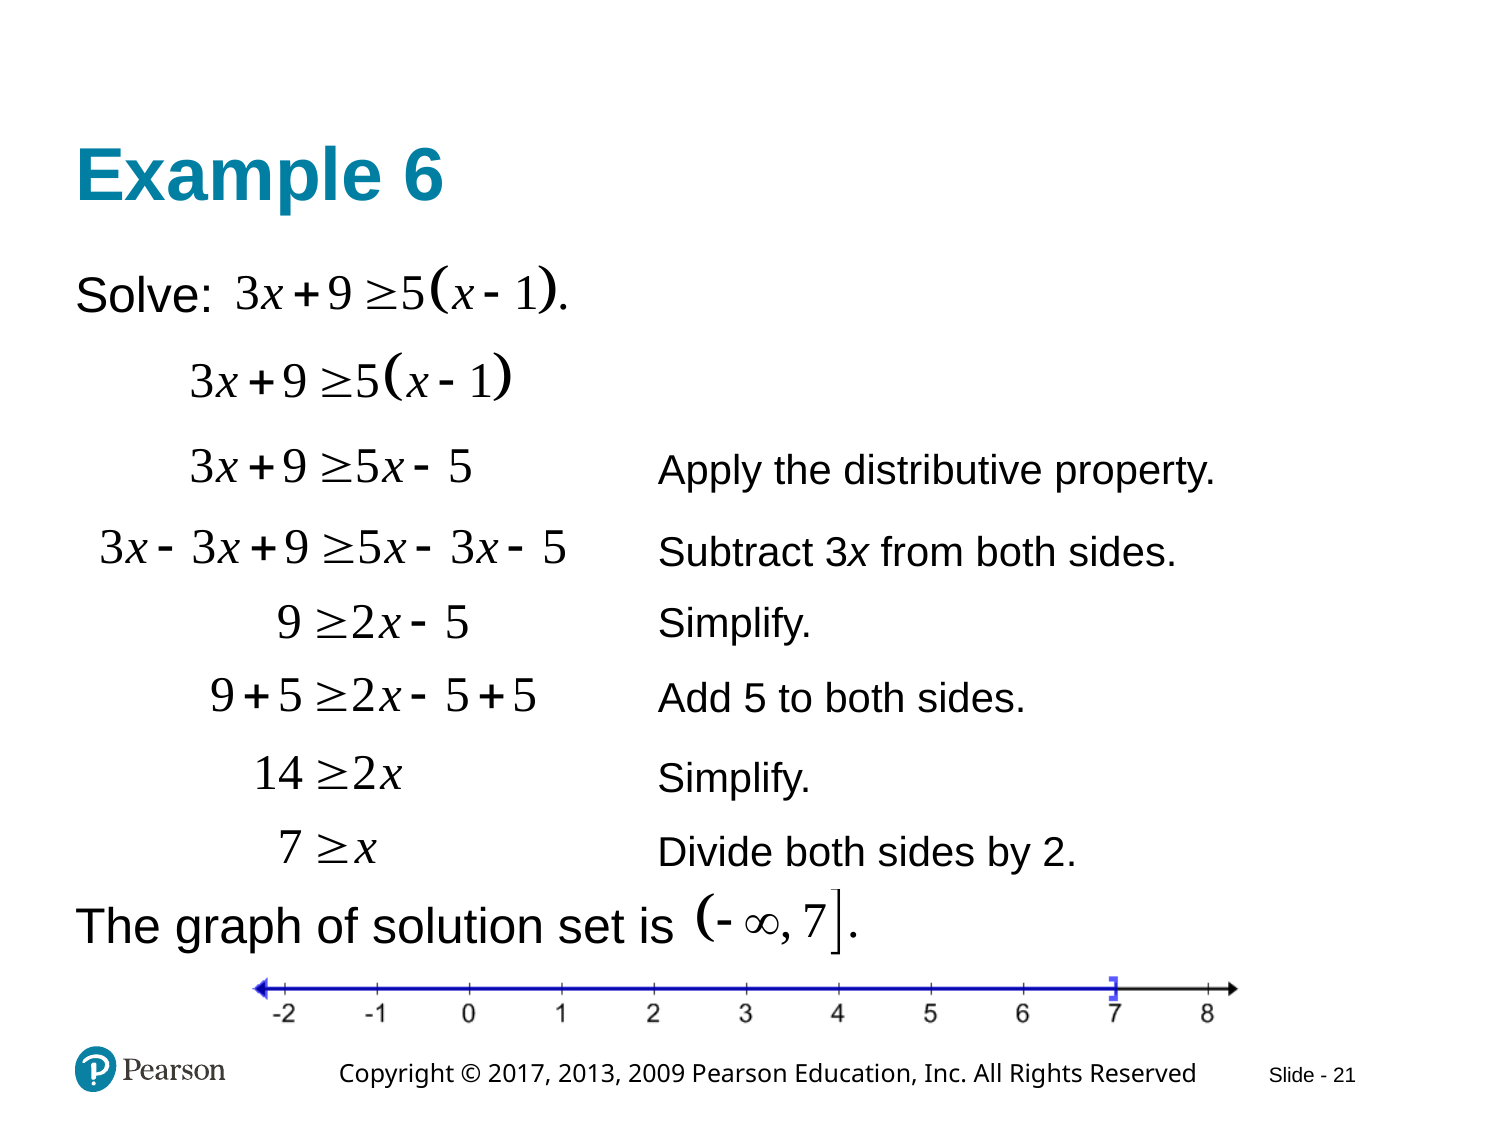

# Example 6
Solve:
Apply the distributive property.
Subtract 3x from both sides.
Simplify.
Add 5 to both sides.
Simplify.
Divide both sides by 2.
The graph of solution set is